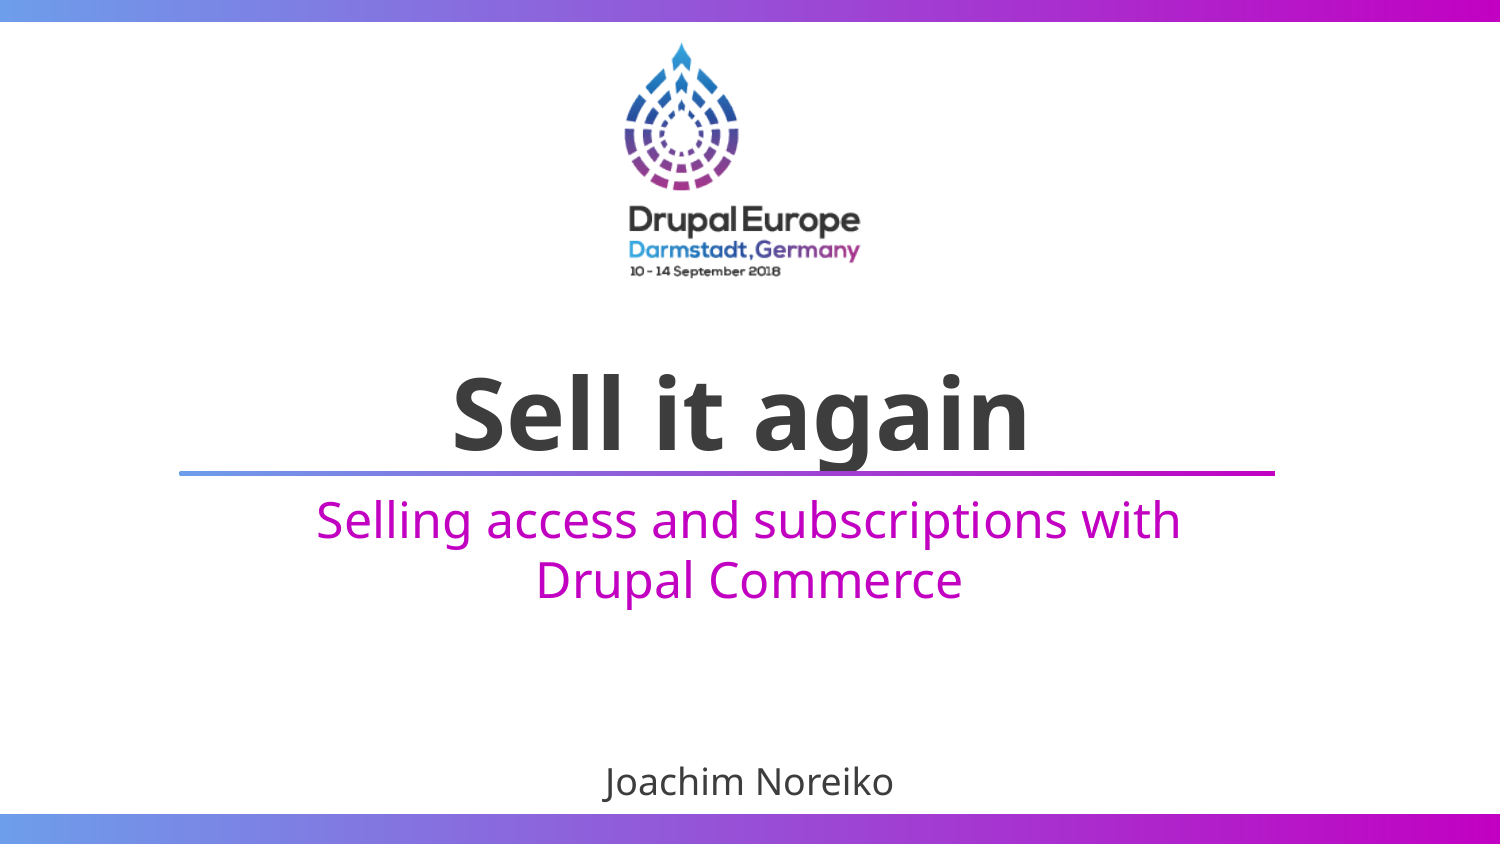

Sell it again
Selling access and subscriptions with
Drupal Commerce
Joachim Noreiko